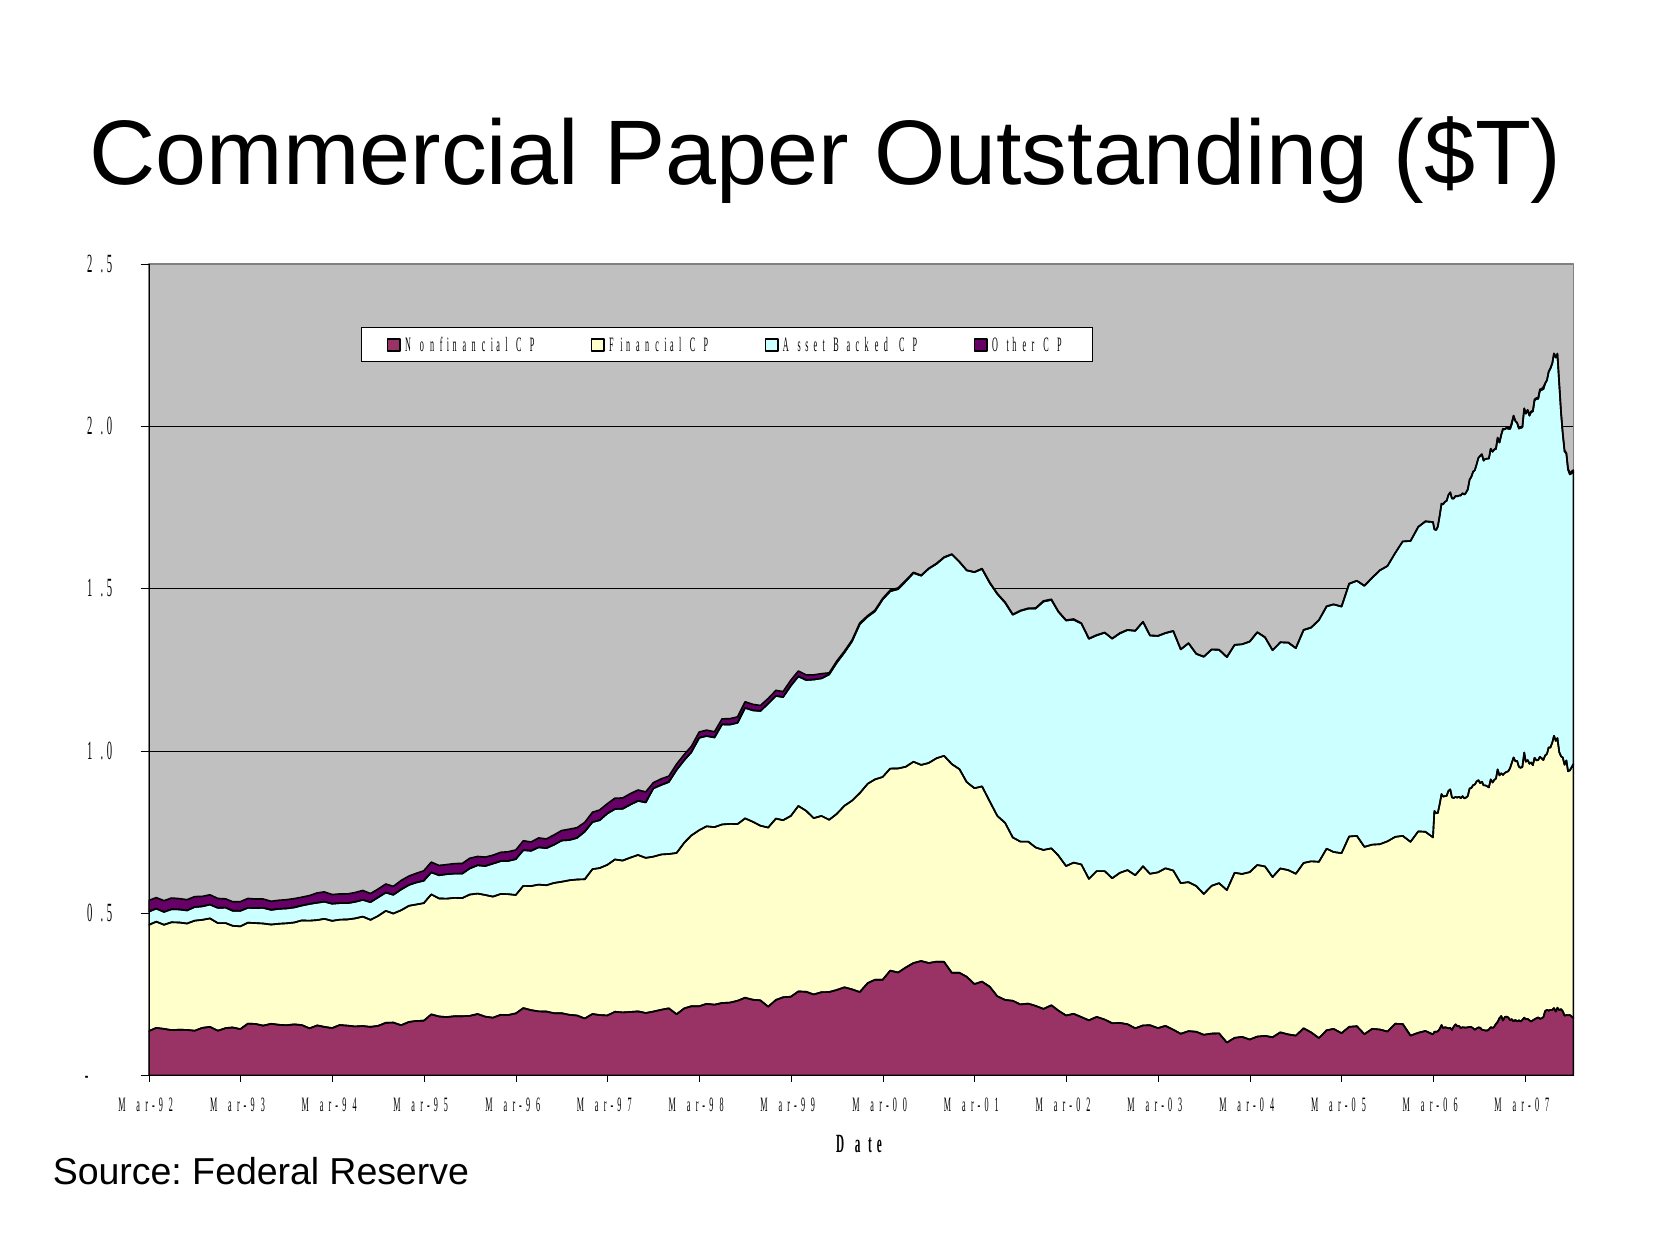

# Commercial Paper Outstanding ($T)
Source: Federal Reserve